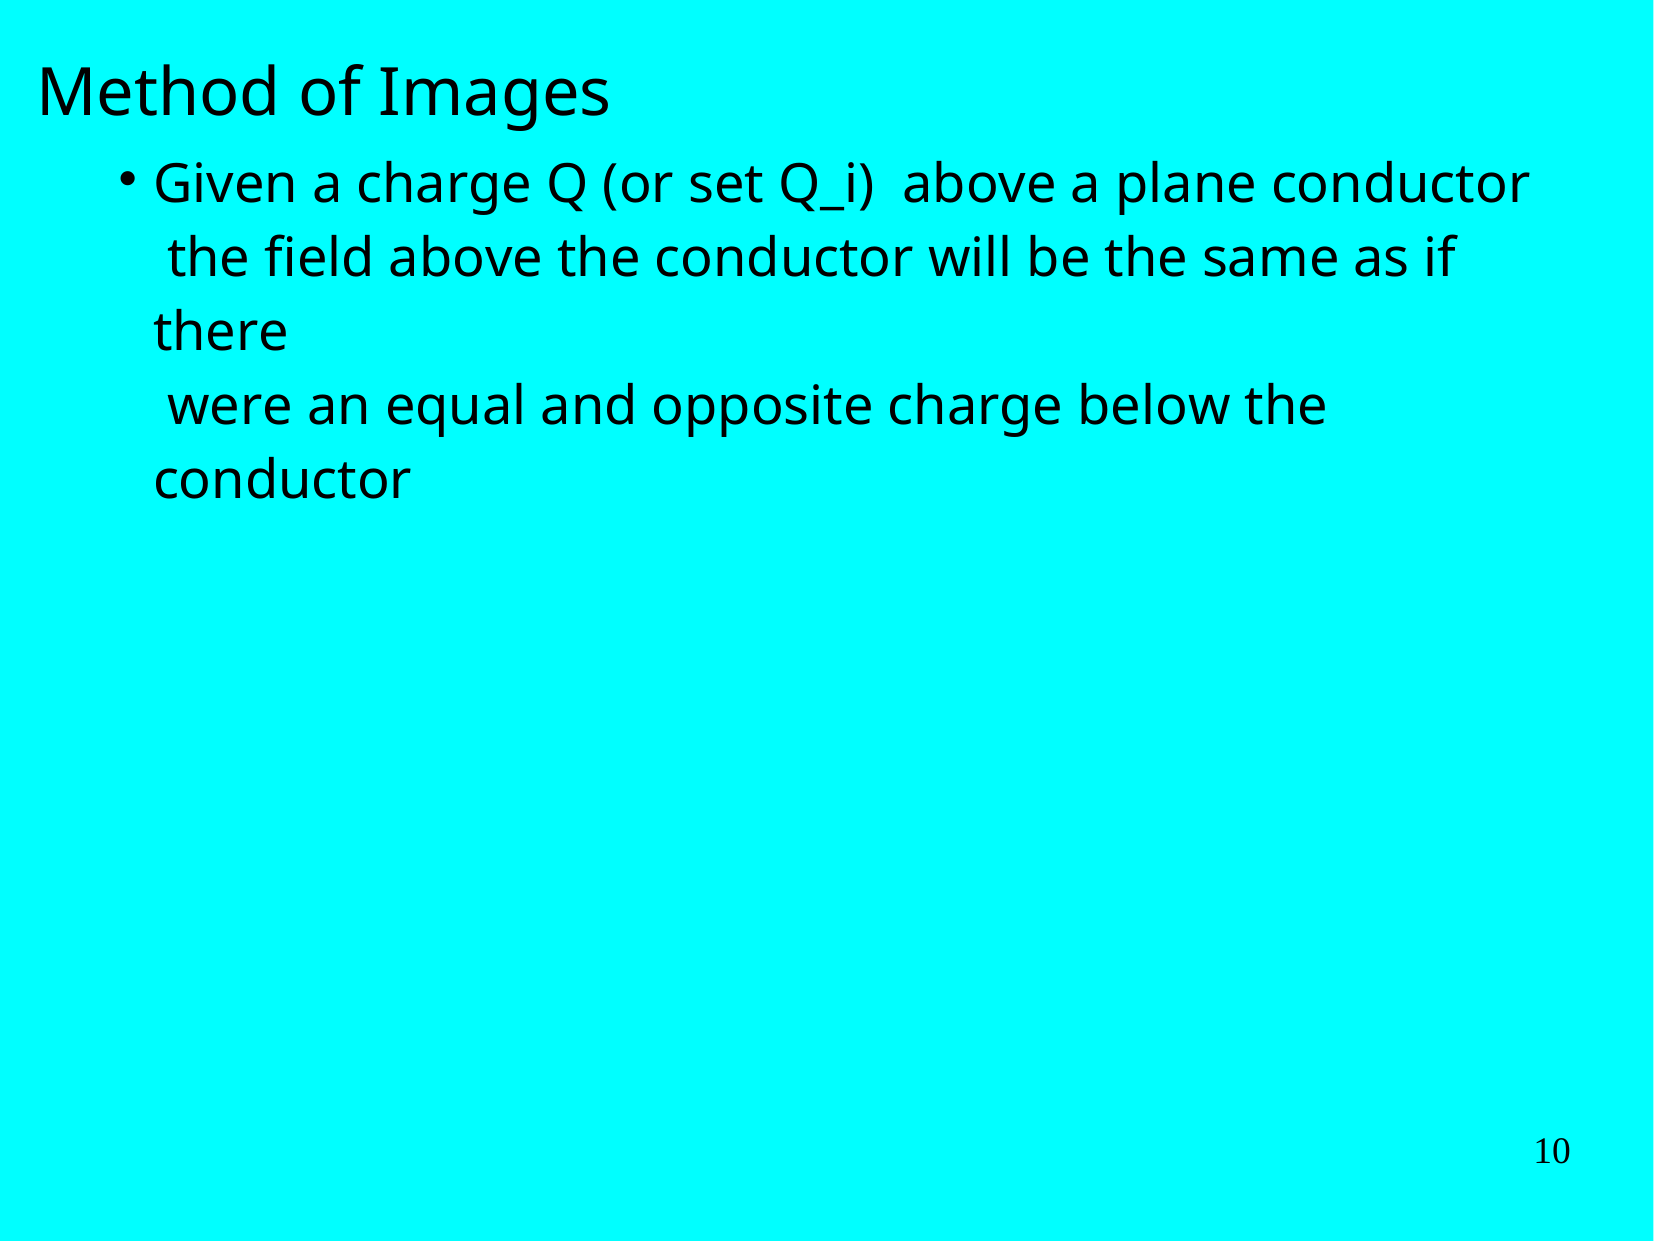

Method of Images
Given a charge Q (or set Q_i) above a plane conductor
 the field above the conductor will be the same as if there
 were an equal and opposite charge below the conductor
10